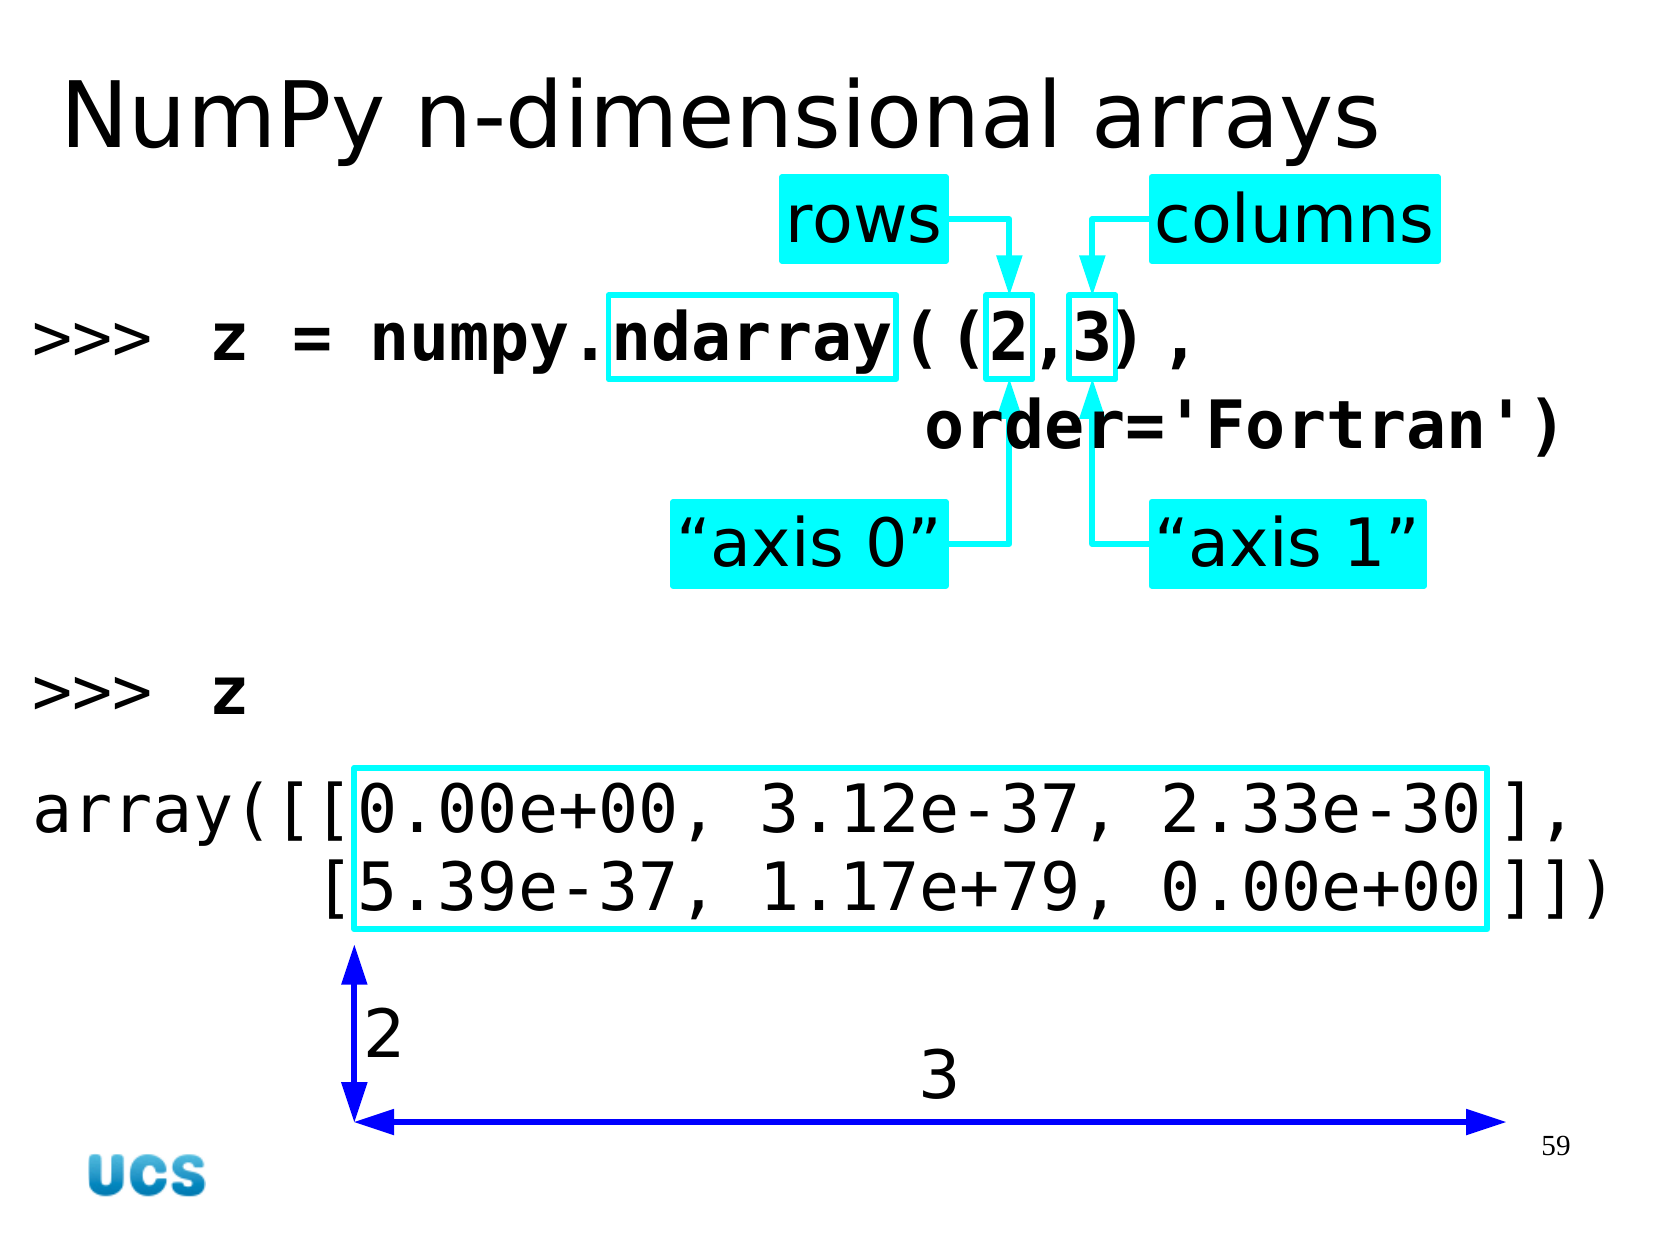

NumPy n-dimensional arrays
rows
columns
>>>
z
=
numpy
.
ndarray
(
(
2
,
3
)
,
order='Fortran')
“axis 0”
“axis 1”
>>>
z
array([[
 [
0.00e+00, 3.12e-37, 2.33e-30
5.39e-37, 1.17e+79, 0.00e+00
],
]])
2
3
59